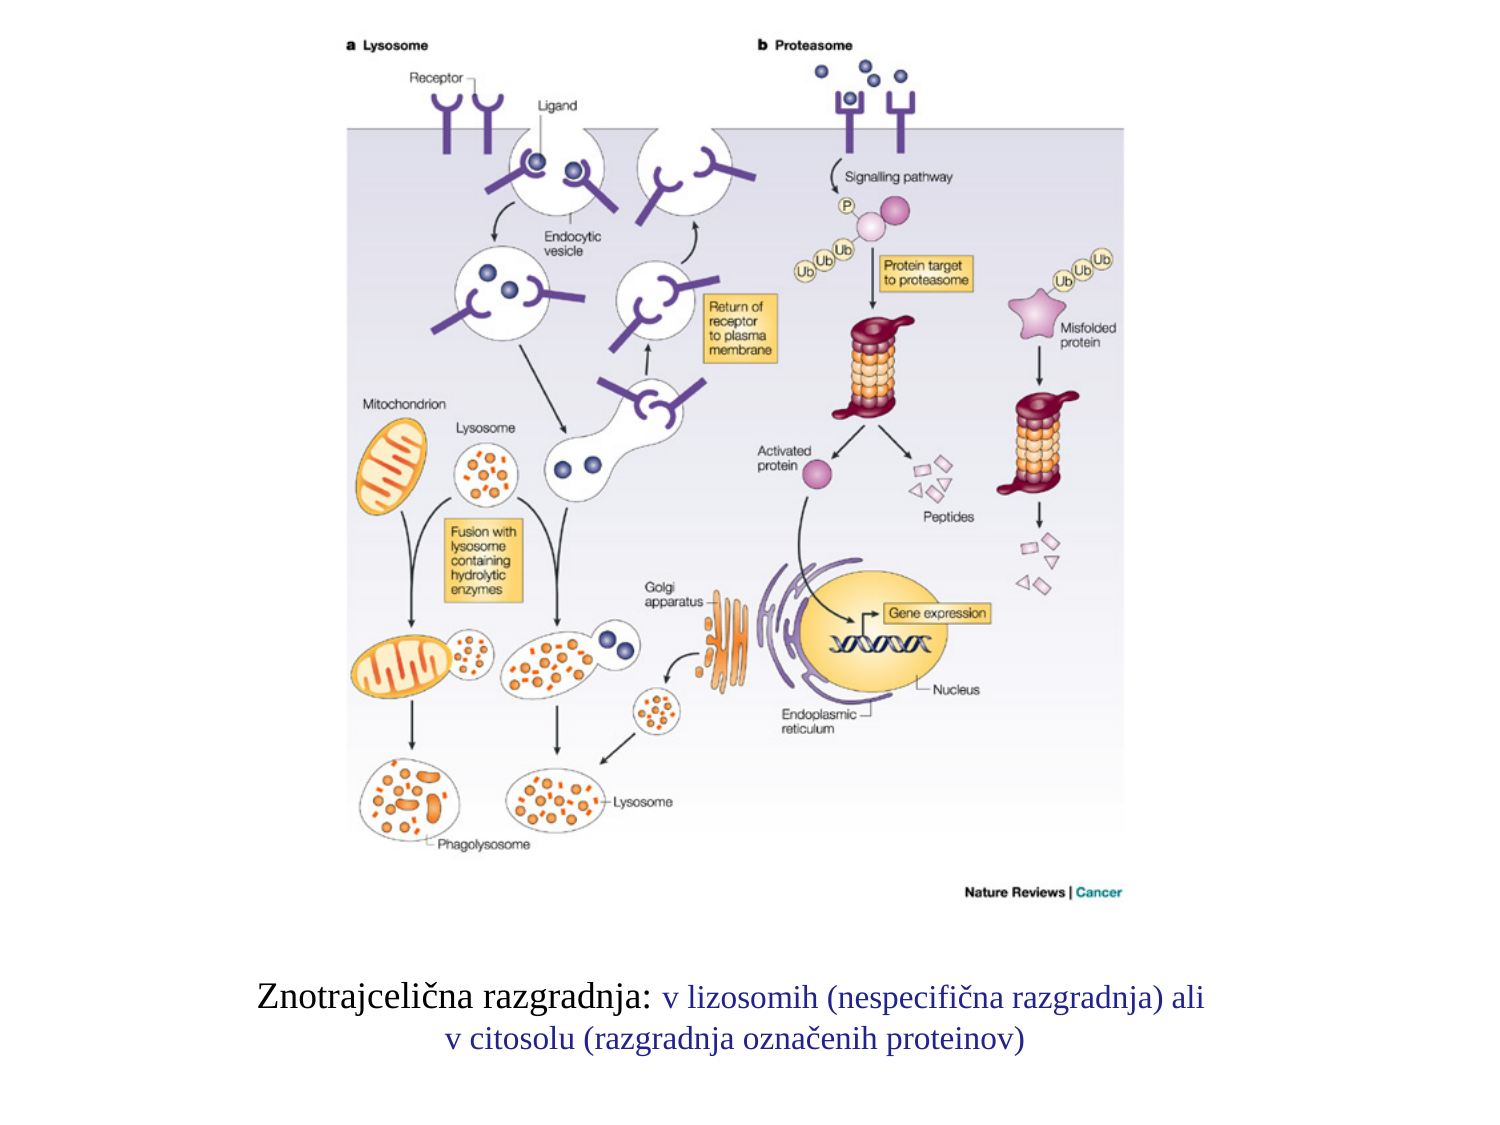

Znotrajcelična razgradnja: v lizosomih (nespecifična razgradnja) ali
v citosolu (razgradnja označenih proteinov)